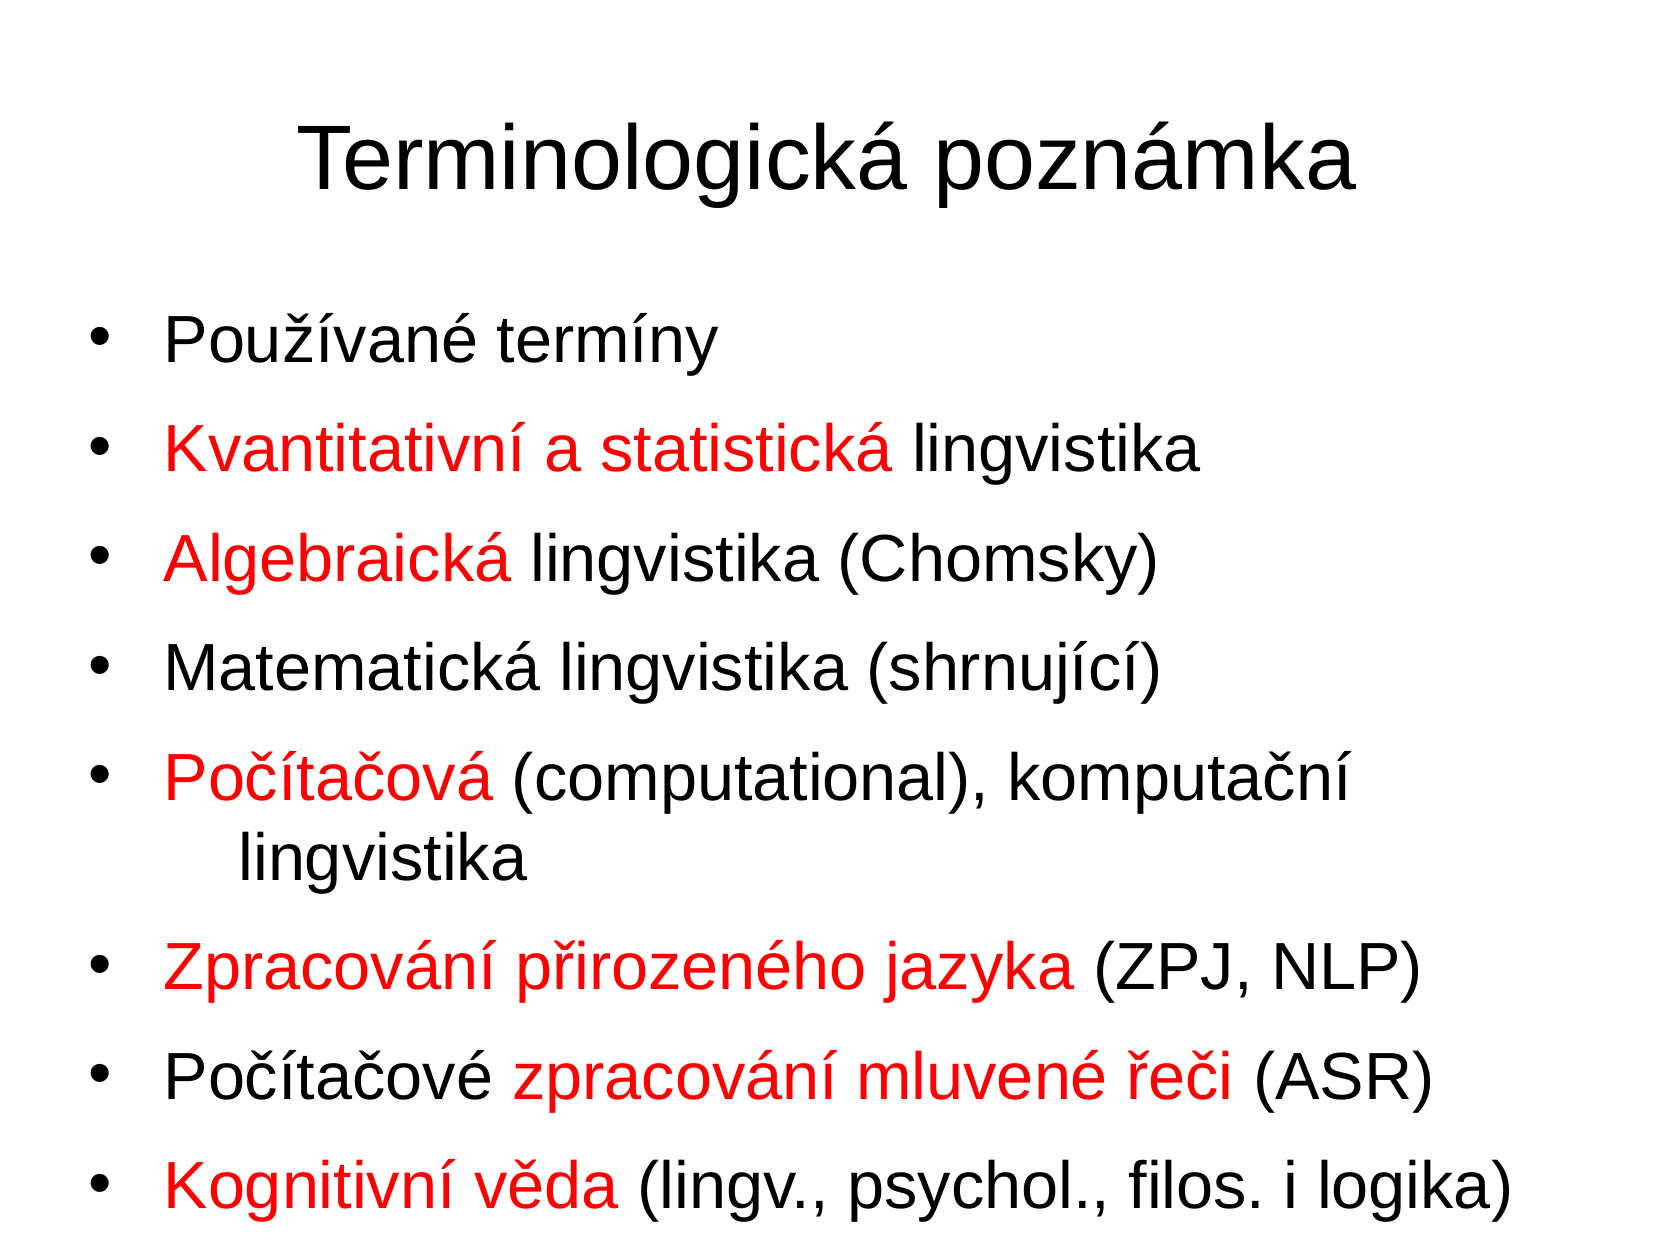

# Terminologická poznámka
Používané termíny
Kvantitativní a statistická lingvistika
Algebraická lingvistika (Chomsky)
Matematická lingvistika (shrnující)
Počítačová (computational), komputační lingvistika
Zpracování přirozeného jazyka (ZPJ, NLP)
Počítačové zpracování mluvené řeči (ASR)
Kognitivní věda (lingv., psychol., filos. i logika)